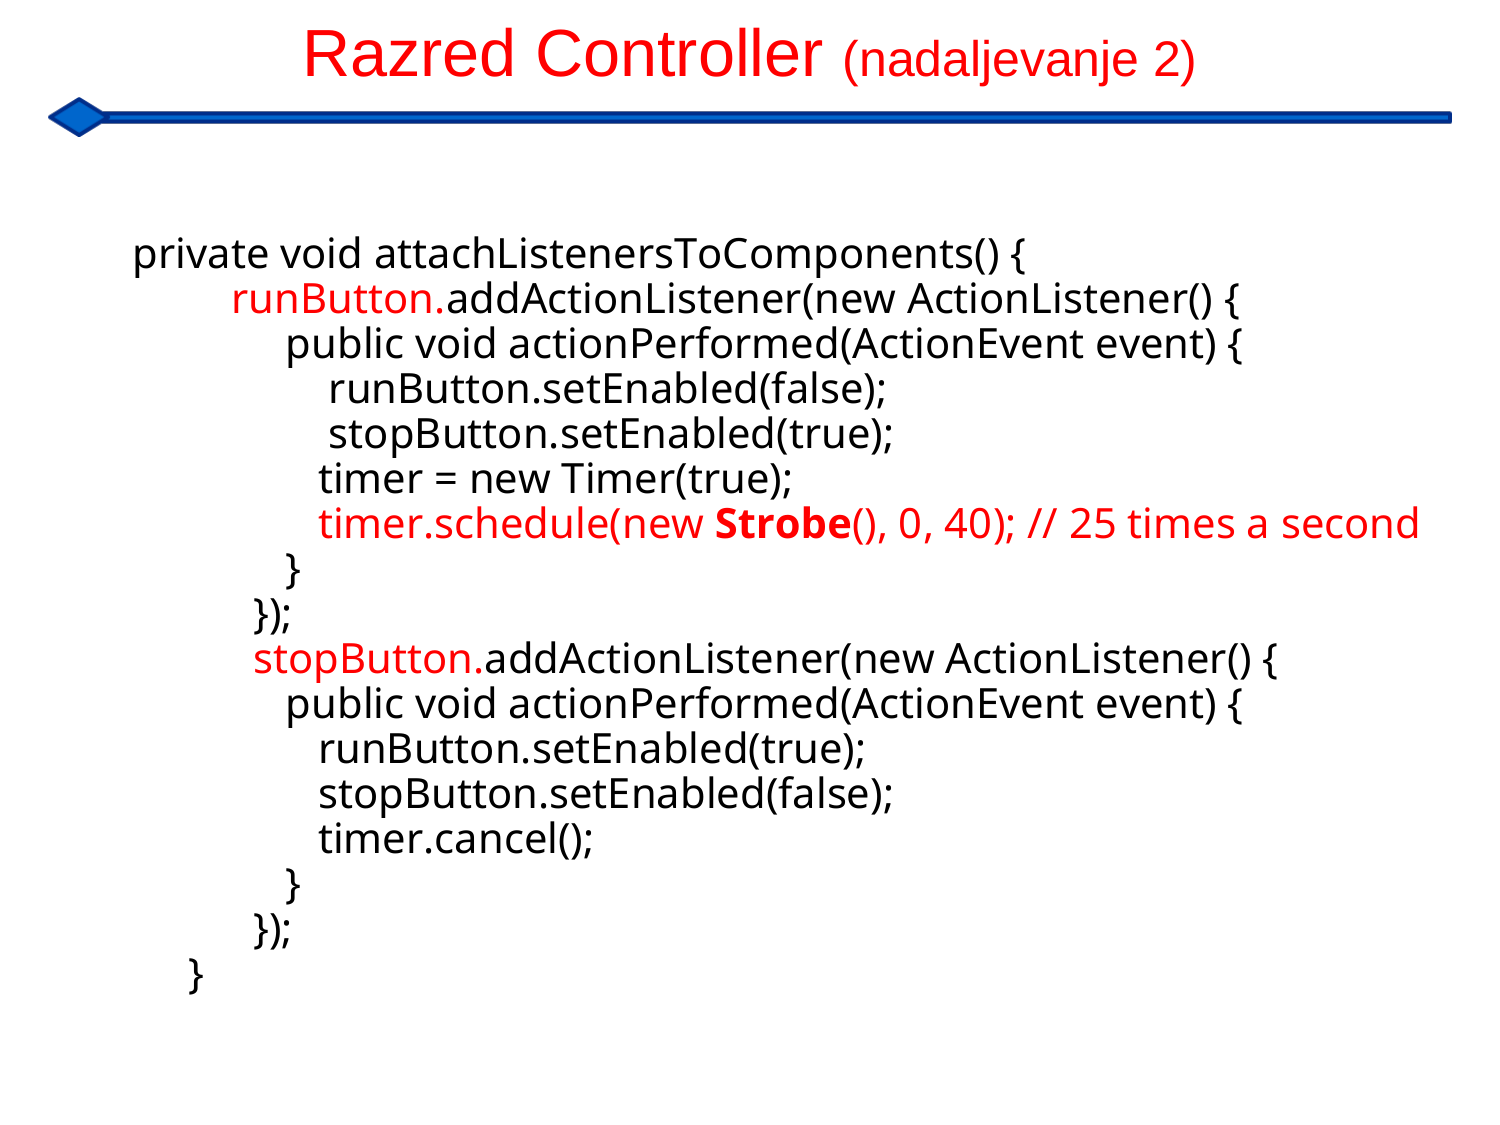

# Razred Controller (nadaljevanje 2)
 private void attachListenersToComponents() {
 runButton.addActionListener(new ActionListener() {
 public void actionPerformed(ActionEvent event) {
 runButton.setEnabled(false);
 stopButton.setEnabled(true);
 timer = new Timer(true);
 timer.schedule(new Strobe(), 0, 40); // 25 times a second
 }
 });
 stopButton.addActionListener(new ActionListener() {
 public void actionPerformed(ActionEvent event) {
 runButton.setEnabled(true);
 stopButton.setEnabled(false);
 timer.cancel();
 }
 });
 }